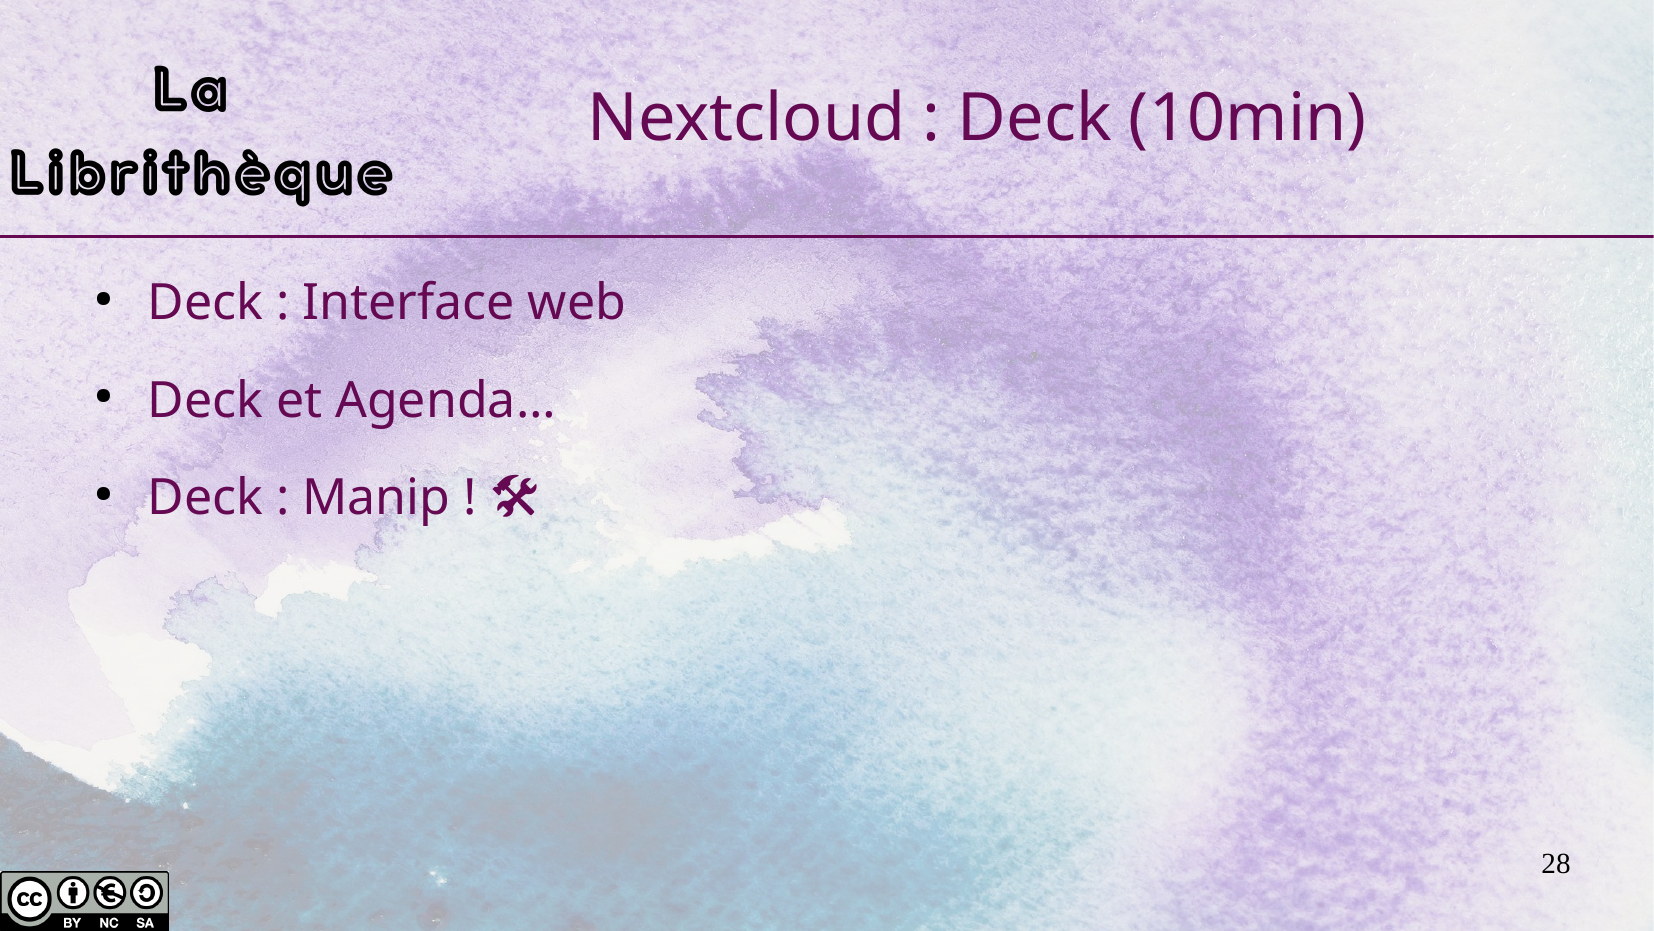

# Nextcloud : Deck (10min)
Deck : Interface web
Deck et Agenda…
Deck : Manip ! 🛠
28